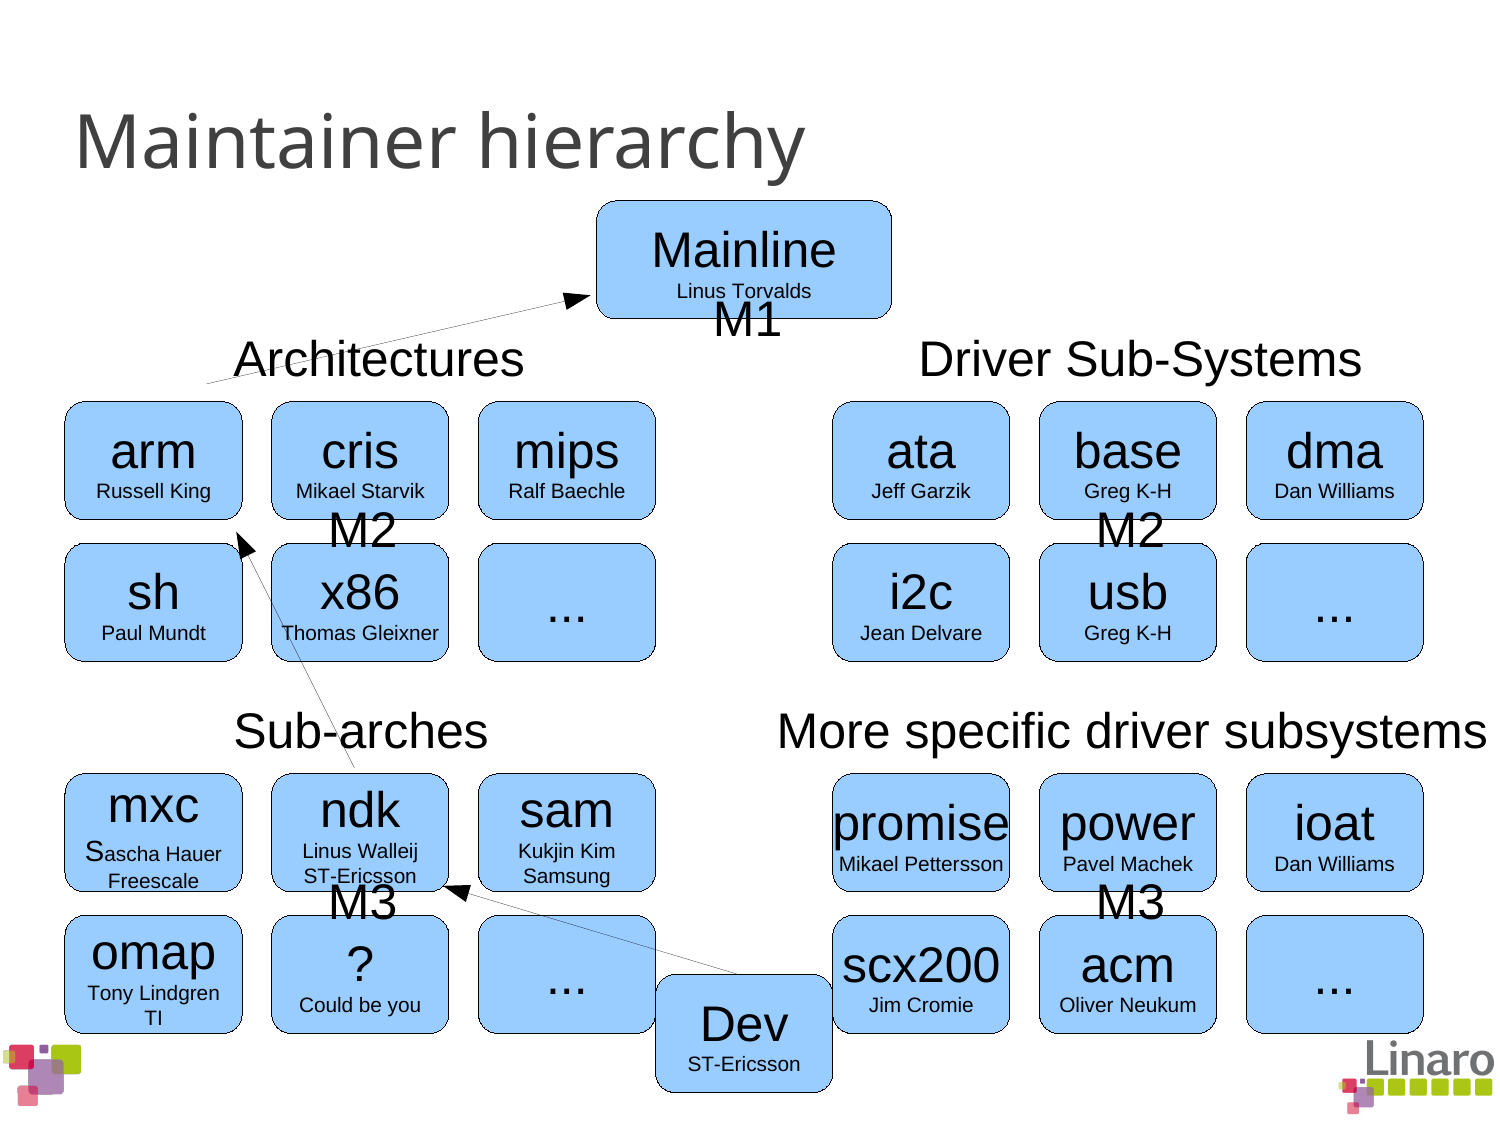

# Maintainer hierarchy
Mainline
Linus Torvalds
M1
Architectures
Driver Sub-Systems
arm
arm
Russell King
cris
Mikael Starvik
mips
Ralf Baechle
ata
Jeff Garzik
base
Greg K-H
dma
Dan Williams
M2
M2
sh
Paul Mundt
x86
Thomas Gleixner
...
i2c
Jean Delvare
usb
Greg K-H
...
Sub-arches
More specific driver subsystems
mxc
Sascha Hauer
Freescale
ndk
Linus Walleij
ST-Ericsson
sam
Kukjin Kim
Samsung
arm
promise
Mikael Pettersson
power
Pavel Machek
ioat
Dan Williams
M3
M3
omap
Tony Lindgren
TI
?
Could be you
...
scx200
Jim Cromie
acm
Oliver Neukum
...
Dev
ST-Ericsson